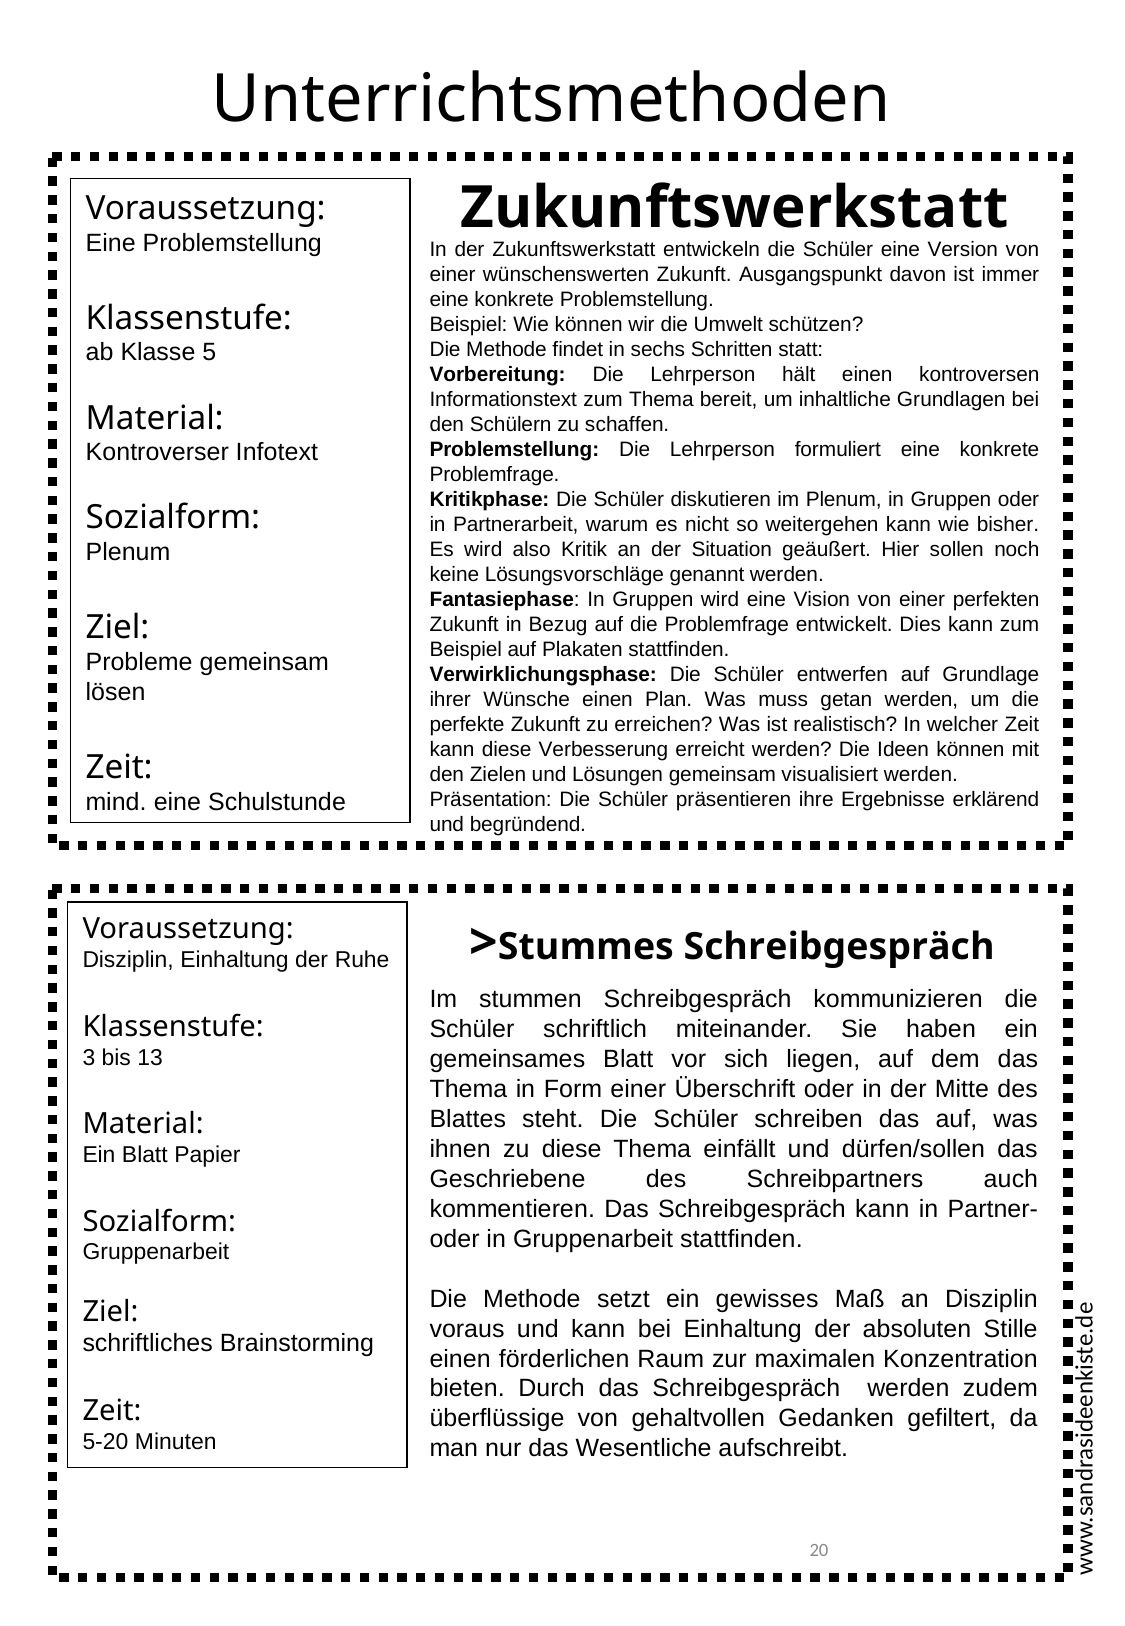

Unterrichtsmethoden
Zukunftswerkstatt
Voraussetzung:
Eine Problemstellung
Klassenstufe:
ab Klasse 5
Material:
Kontroverser Infotext
Sozialform:
Plenum
Ziel:
Probleme gemeinsam lösen
Zeit:
mind. eine Schulstunde
In der Zukunftswerkstatt entwickeln die Schüler eine Version von einer wünschenswerten Zukunft. Ausgangspunkt davon ist immer eine konkrete Problemstellung.
Beispiel: Wie können wir die Umwelt schützen?
Die Methode findet in sechs Schritten statt:
Vorbereitung: Die Lehrperson hält einen kontroversen Informationstext zum Thema bereit, um inhaltliche Grundlagen bei den Schülern zu schaffen.
Problemstellung: Die Lehrperson formuliert eine konkrete Problemfrage.
Kritikphase: Die Schüler diskutieren im Plenum, in Gruppen oder in Partnerarbeit, warum es nicht so weitergehen kann wie bisher. Es wird also Kritik an der Situation geäußert. Hier sollen noch keine Lösungsvorschläge genannt werden.
Fantasiephase: In Gruppen wird eine Vision von einer perfekten Zukunft in Bezug auf die Problemfrage entwickelt. Dies kann zum Beispiel auf Plakaten stattfinden.
Verwirklichungsphase: Die Schüler entwerfen auf Grundlage ihrer Wünsche einen Plan. Was muss getan werden, um die perfekte Zukunft zu erreichen? Was ist realistisch? In welcher Zeit kann diese Verbesserung erreicht werden? Die Ideen können mit den Zielen und Lösungen gemeinsam visualisiert werden.
Präsentation: Die Schüler präsentieren ihre Ergebnisse erklärend und begründend.
Voraussetzung:
Disziplin, Einhaltung der Ruhe
Klassenstufe:
3 bis 13
Material:
Ein Blatt Papier
Sozialform:
Gruppenarbeit
Ziel:
schriftliches Brainstorming
Zeit:
5-20 Minuten
>Stummes Schreibgespräch
Im stummen Schreibgespräch kommunizieren die Schüler schriftlich miteinander. Sie haben ein gemeinsames Blatt vor sich liegen, auf dem das Thema in Form einer Überschrift oder in der Mitte des Blattes steht. Die Schüler schreiben das auf, was ihnen zu diese Thema einfällt und dürfen/sollen das Geschriebene des Schreibpartners auch kommentieren. Das Schreibgespräch kann in Partner- oder in Gruppenarbeit stattfinden.
Die Methode setzt ein gewisses Maß an Disziplin voraus und kann bei Einhaltung der absoluten Stille einen förderlichen Raum zur maximalen Konzentration bieten. Durch das Schreibgespräch werden zudem überflüssige von gehaltvollen Gedanken gefiltert, da man nur das Wesentliche aufschreibt.
www.sandrasideenkiste.de